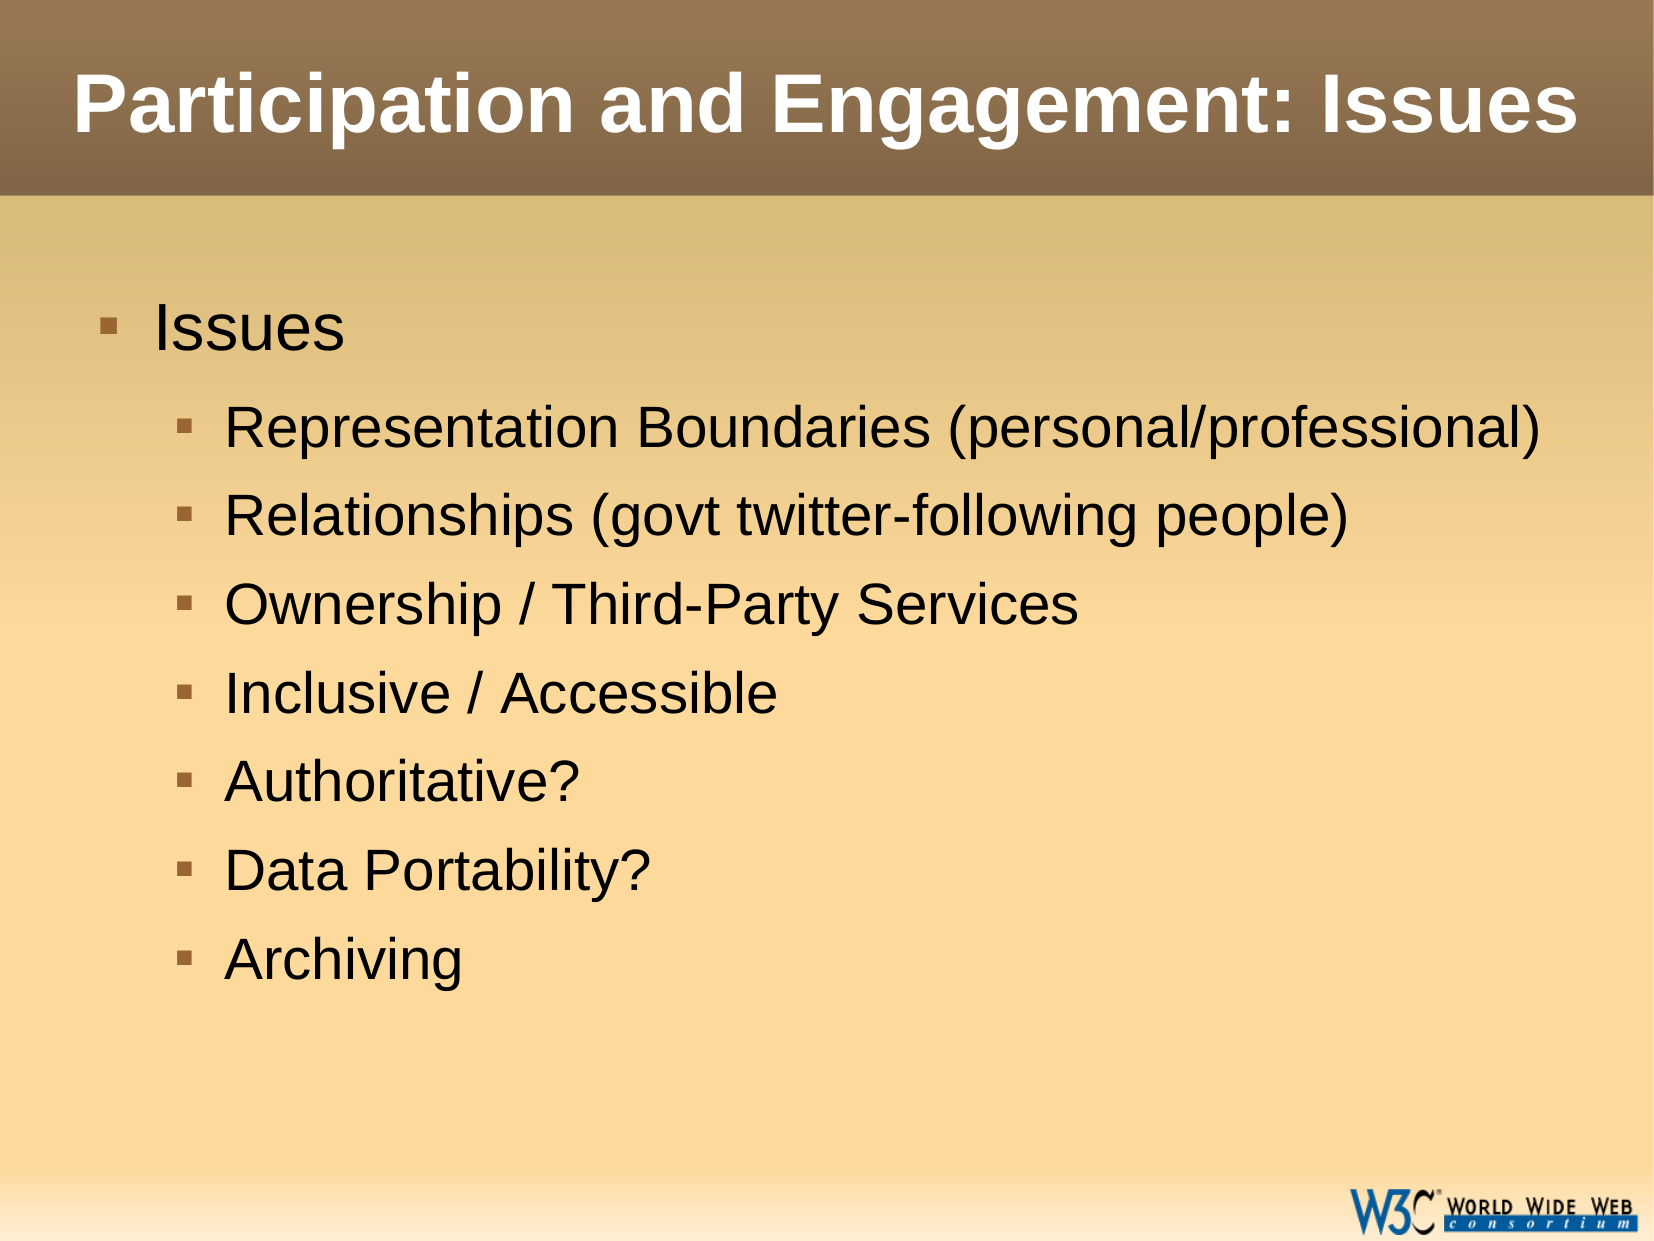

# Participation and Engagement: Issues
Issues
Representation Boundaries (personal/professional)
Relationships (govt twitter-following people)
Ownership / Third-Party Services
Inclusive / Accessible
Authoritative?
Data Portability?
Archiving